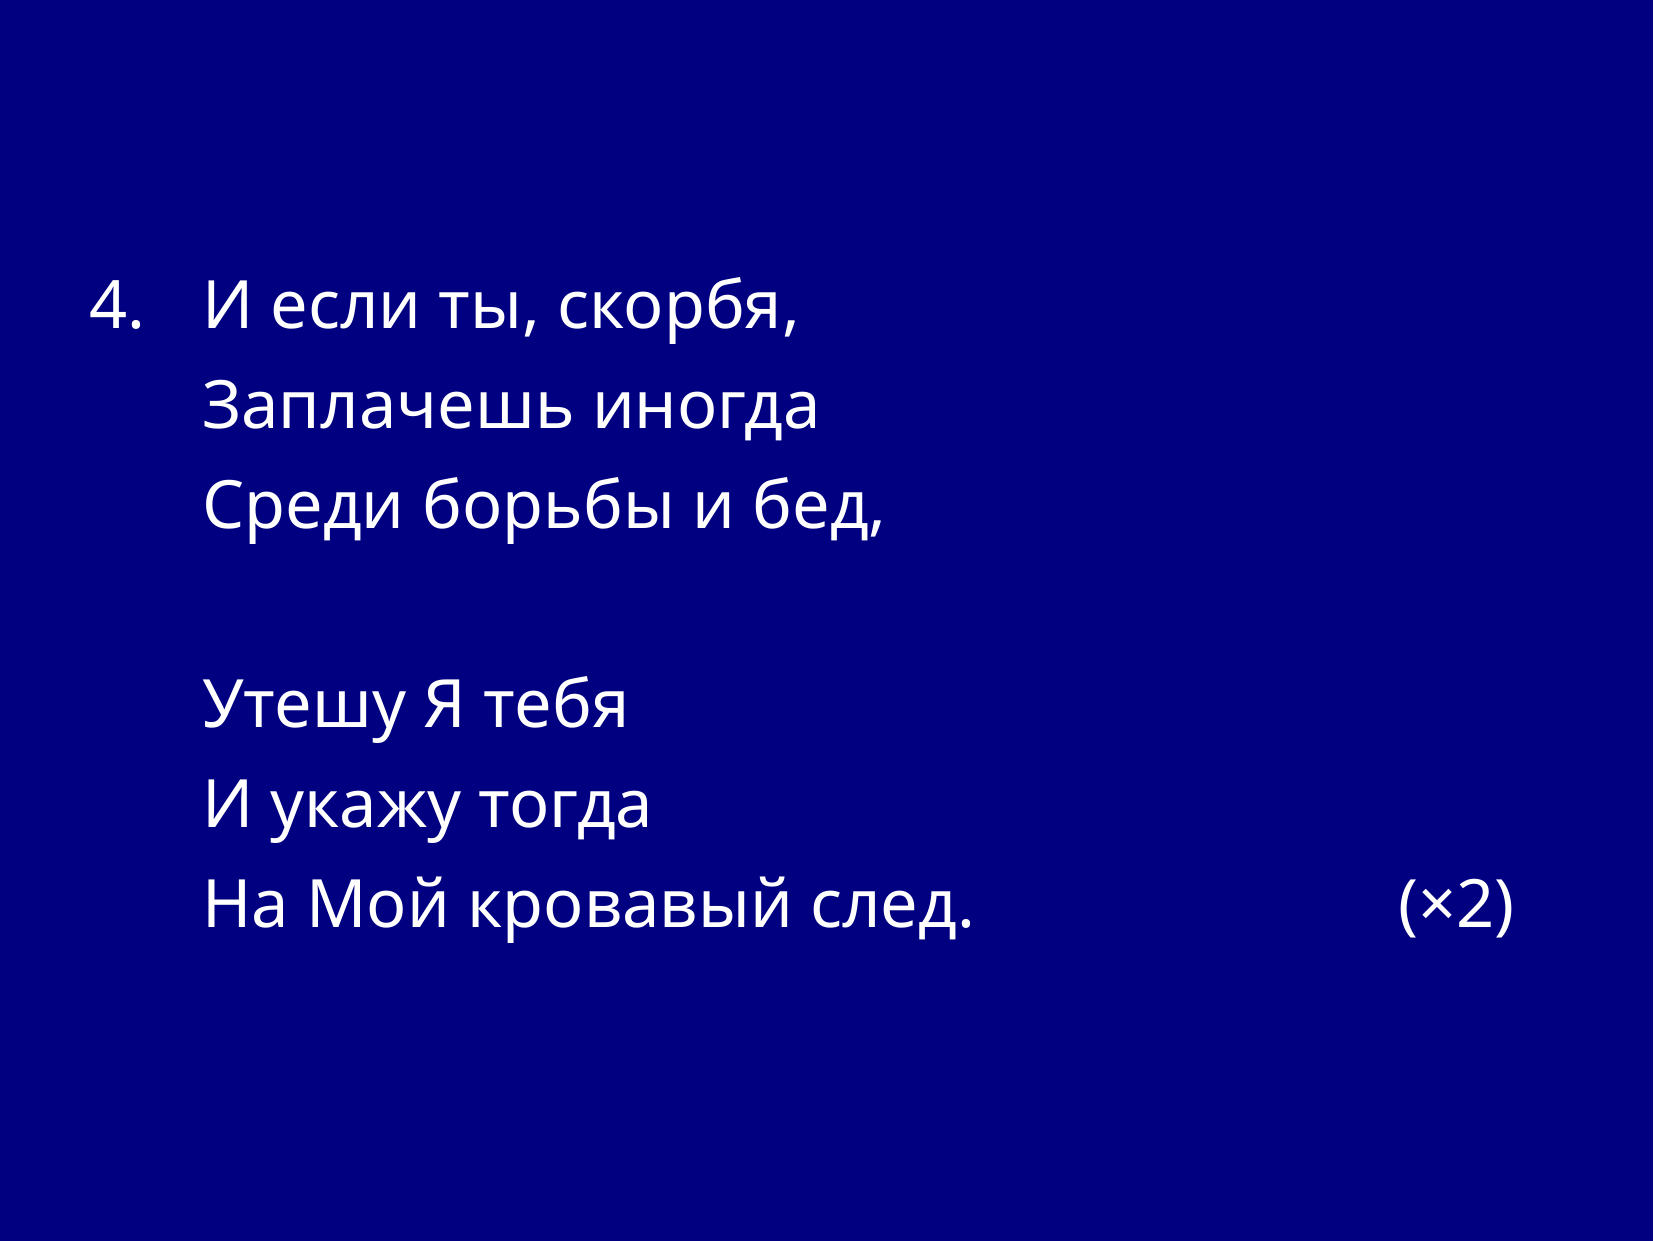

4.	И если ты, скорбя,
	Заплачешь иногда
	Среди борьбы и бед,
	Утешу Я тебя
	И укажу тогда
	На Мой кровавый след.	(×2)